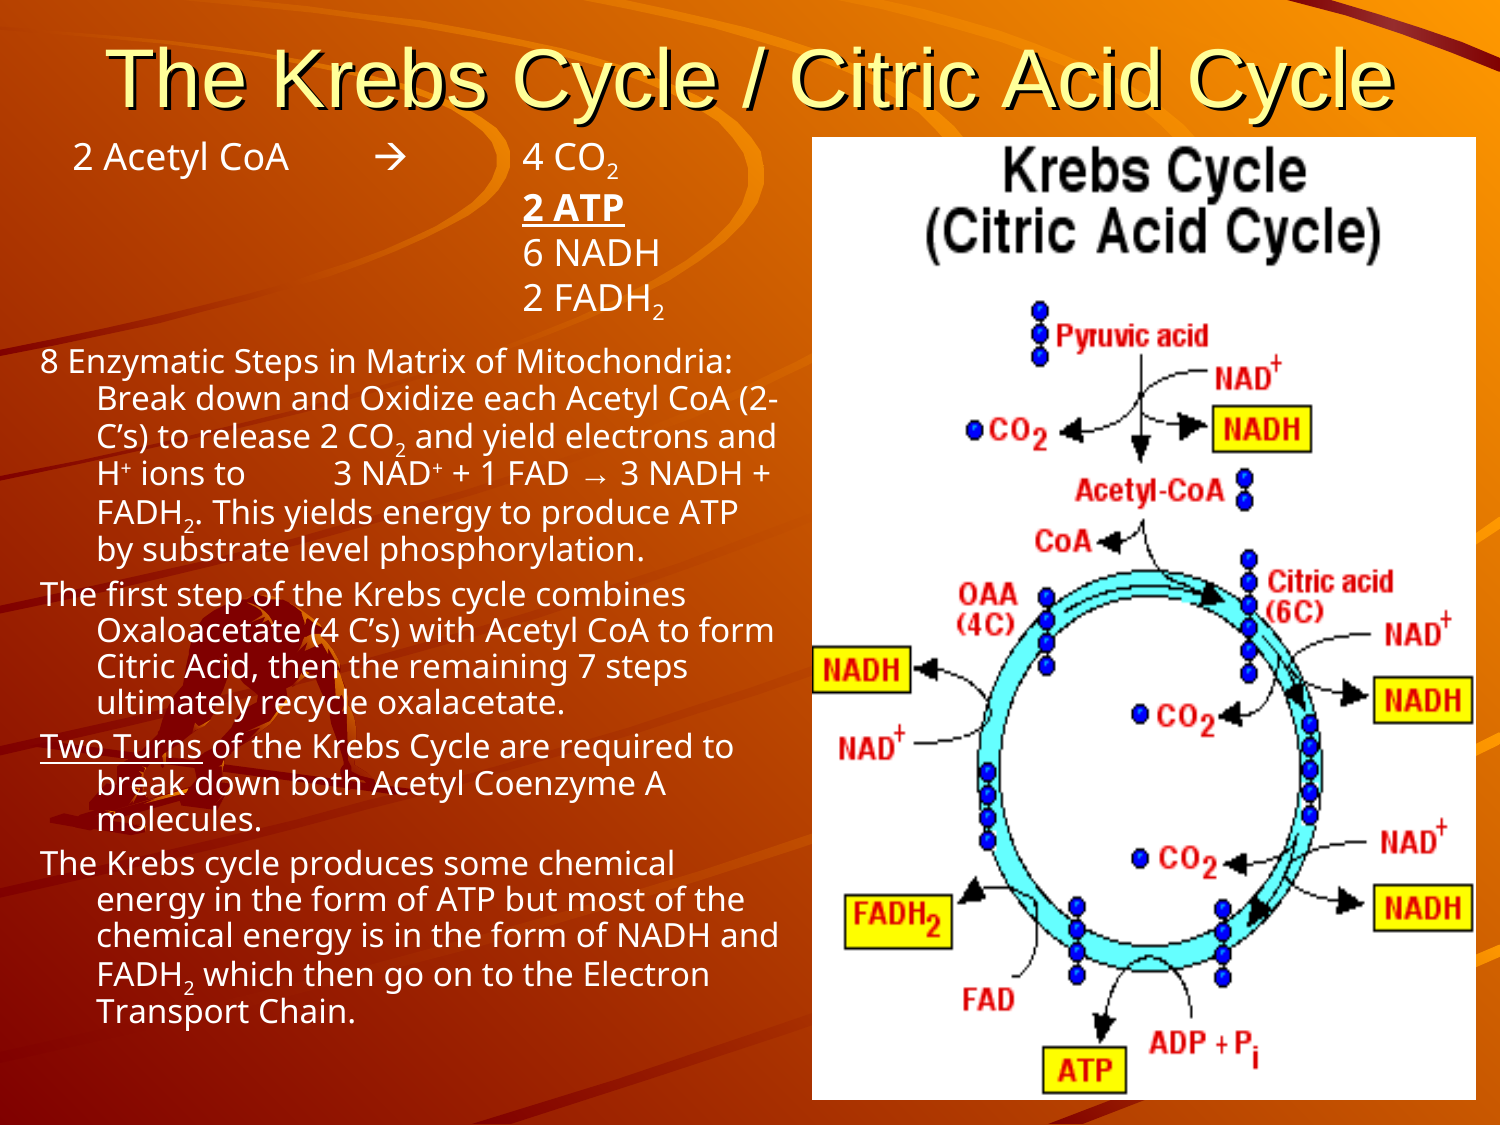

# The Krebs Cycle / Citric Acid Cycle
2 Acetyl CoA		4 CO2
			2 ATP
			6 NADH
			2 FADH2
8 Enzymatic Steps in Matrix of Mitochondria: Break down and Oxidize each Acetyl CoA (2-C’s) to release 2 CO2 and yield electrons and H+ ions to 3 NAD+ + 1 FAD → 3 NADH + FADH2. This yields energy to produce ATP by substrate level phosphorylation.
The first step of the Krebs cycle combines Oxaloacetate (4 C’s) with Acetyl CoA to form Citric Acid, then the remaining 7 steps ultimately recycle oxalacetate.
Two Turns of the Krebs Cycle are required to break down both Acetyl Coenzyme A molecules.
The Krebs cycle produces some chemical energy in the form of ATP but most of the chemical energy is in the form of NADH and FADH2 which then go on to the Electron Transport Chain.